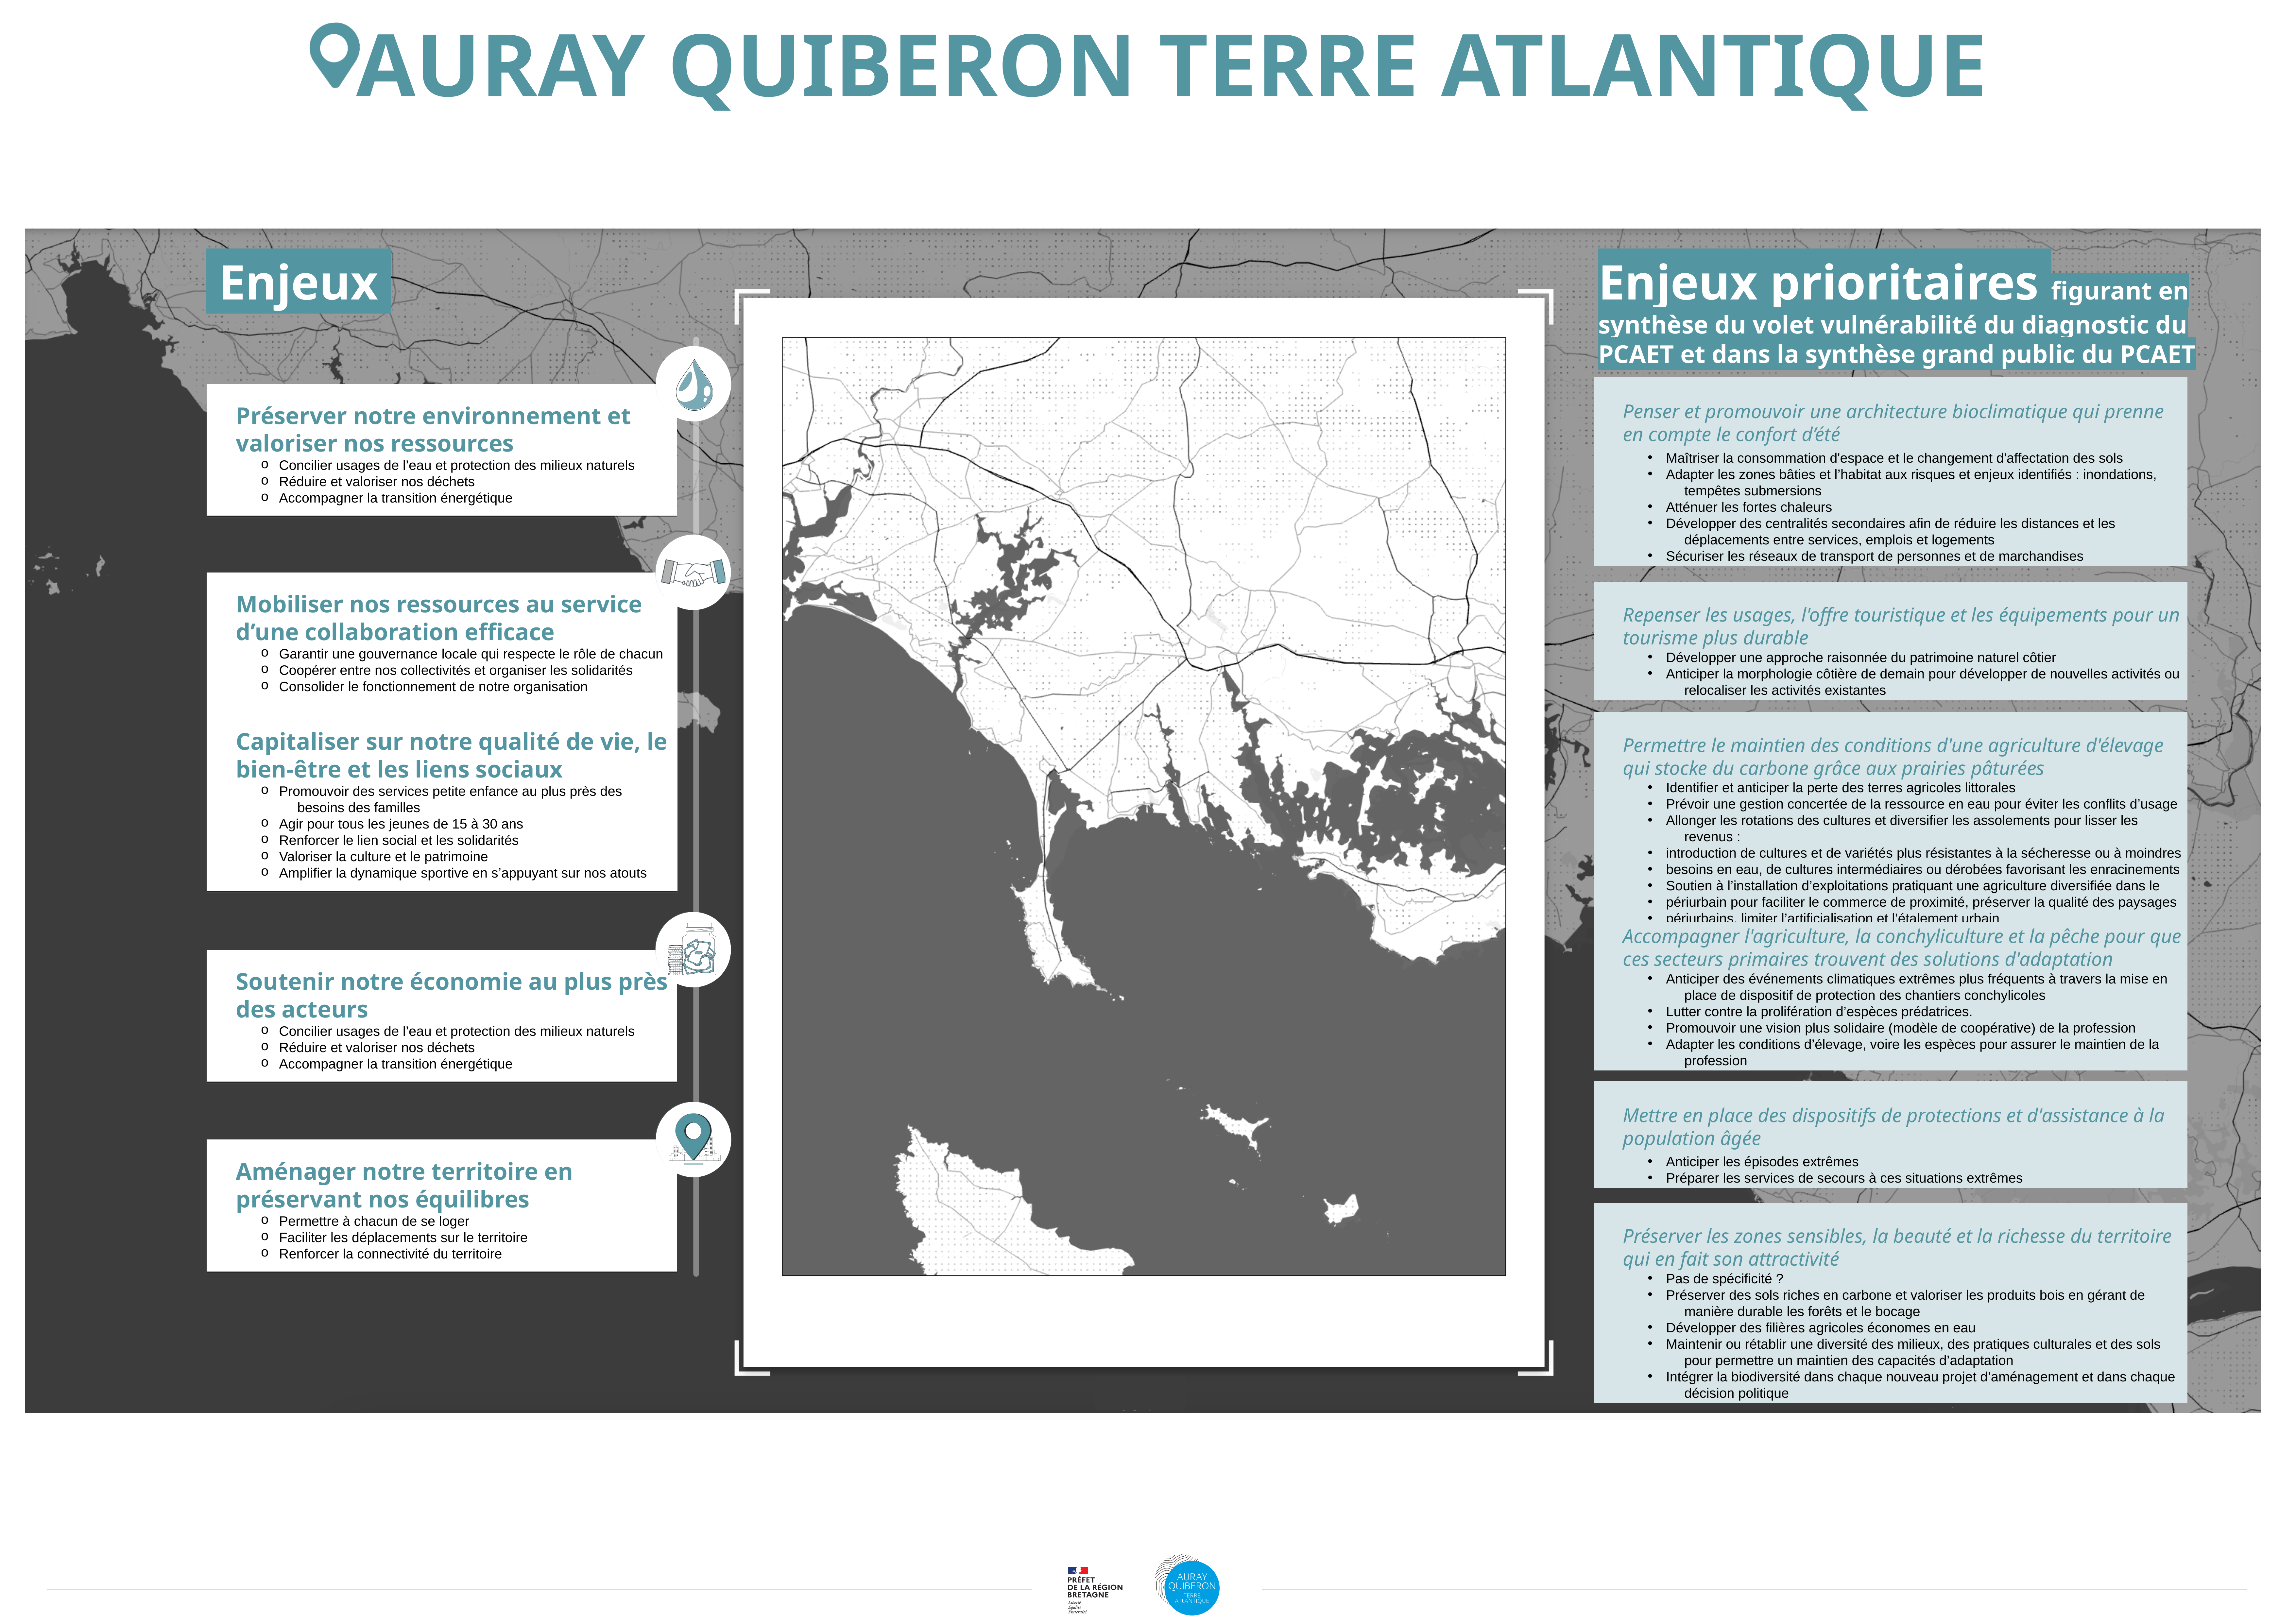

AURAY QUIBERON TERRE ATLANTIQUE
 Enjeux
Enjeux prioritaires figurant en synthèse du volet vulnérabilité du diagnostic du PCAET et dans la synthèse grand public du PCAET
Préserver notre environnement et valoriser nos ressources
Concilier usages de l’eau et protection des milieux naturels
Réduire et valoriser nos déchets
Accompagner la transition énergétique
Penser et promouvoir une architecture bioclimatique qui prenne en compte le confort d’été
Maîtriser la consommation d'espace et le changement d'affectation des sols
Adapter les zones bâties et l’habitat aux risques et enjeux identifiés : inondations, tempêtes submersions
Atténuer les fortes chaleurs
Développer des centralités secondaires afin de réduire les distances et les déplacements entre services, emplois et logements
Sécuriser les réseaux de transport de personnes et de marchandises
Mobiliser nos ressources au service d’une collaboration efficace
Garantir une gouvernance locale qui respecte le rôle de chacun
Coopérer entre nos collectivités et organiser les solidarités
Consolider le fonctionnement de notre organisation
Capitaliser sur notre qualité de vie, le bien-être et les liens sociaux
Promouvoir des services petite enfance au plus près des besoins des familles
Agir pour tous les jeunes de 15 à 30 ans
Renforcer le lien social et les solidarités
Valoriser la culture et le patrimoine
Amplifier la dynamique sportive en s’appuyant sur nos atouts
Repenser les usages, l'offre touristique et les équipements pour un tourisme plus durable
Développer une approche raisonnée du patrimoine naturel côtier
Anticiper la morphologie côtière de demain pour développer de nouvelles activités ou relocaliser les activités existantes
Permettre le maintien des conditions d'une agriculture d'élevage qui stocke du carbone grâce aux prairies pâturées
Identifier et anticiper la perte des terres agricoles littorales
Prévoir une gestion concertée de la ressource en eau pour éviter les conflits d’usage
Allonger les rotations des cultures et diversifier les assolements pour lisser les revenus :
introduction de cultures et de variétés plus résistantes à la sécheresse ou à moindres
besoins en eau, de cultures intermédiaires ou dérobées favorisant les enracinements
Soutien à l’installation d’exploitations pratiquant une agriculture diversifiée dans le
périurbain pour faciliter le commerce de proximité, préserver la qualité des paysages
périurbains, limiter l’artificialisation et l’étalement urbain
Soutenir notre économie au plus près des acteurs
Concilier usages de l’eau et protection des milieux naturels
Réduire et valoriser nos déchets
Accompagner la transition énergétique
Accompagner l'agriculture, la conchyliculture et la pêche pour que ces secteurs primaires trouvent des solutions d'adaptation
Anticiper des événements climatiques extrêmes plus fréquents à travers la mise en place de dispositif de protection des chantiers conchylicoles
Lutter contre la prolifération d’espèces prédatrices.
Promouvoir une vision plus solidaire (modèle de coopérative) de la profession
Adapter les conditions d’élevage, voire les espèces pour assurer le maintien de la profession
Mettre en place des dispositifs de protections et d'assistance à la population âgée
Anticiper les épisodes extrêmes
Préparer les services de secours à ces situations extrêmes
Aménager notre territoire en préservant nos équilibres
Permettre à chacun de se loger
Faciliter les déplacements sur le territoire
Renforcer la connectivité du territoire
Préserver les zones sensibles, la beauté et la richesse du territoire qui en fait son attractivité
Pas de spécificité ?
Préserver des sols riches en carbone et valoriser les produits bois en gérant de manière durable les forêts et le bocage
Développer des filières agricoles économes en eau
Maintenir ou rétablir une diversité des milieux, des pratiques culturales et des sols pour permettre un maintien des capacités d’adaptation
Intégrer la biodiversité dans chaque nouveau projet d’aménagement et dans chaque décision politique